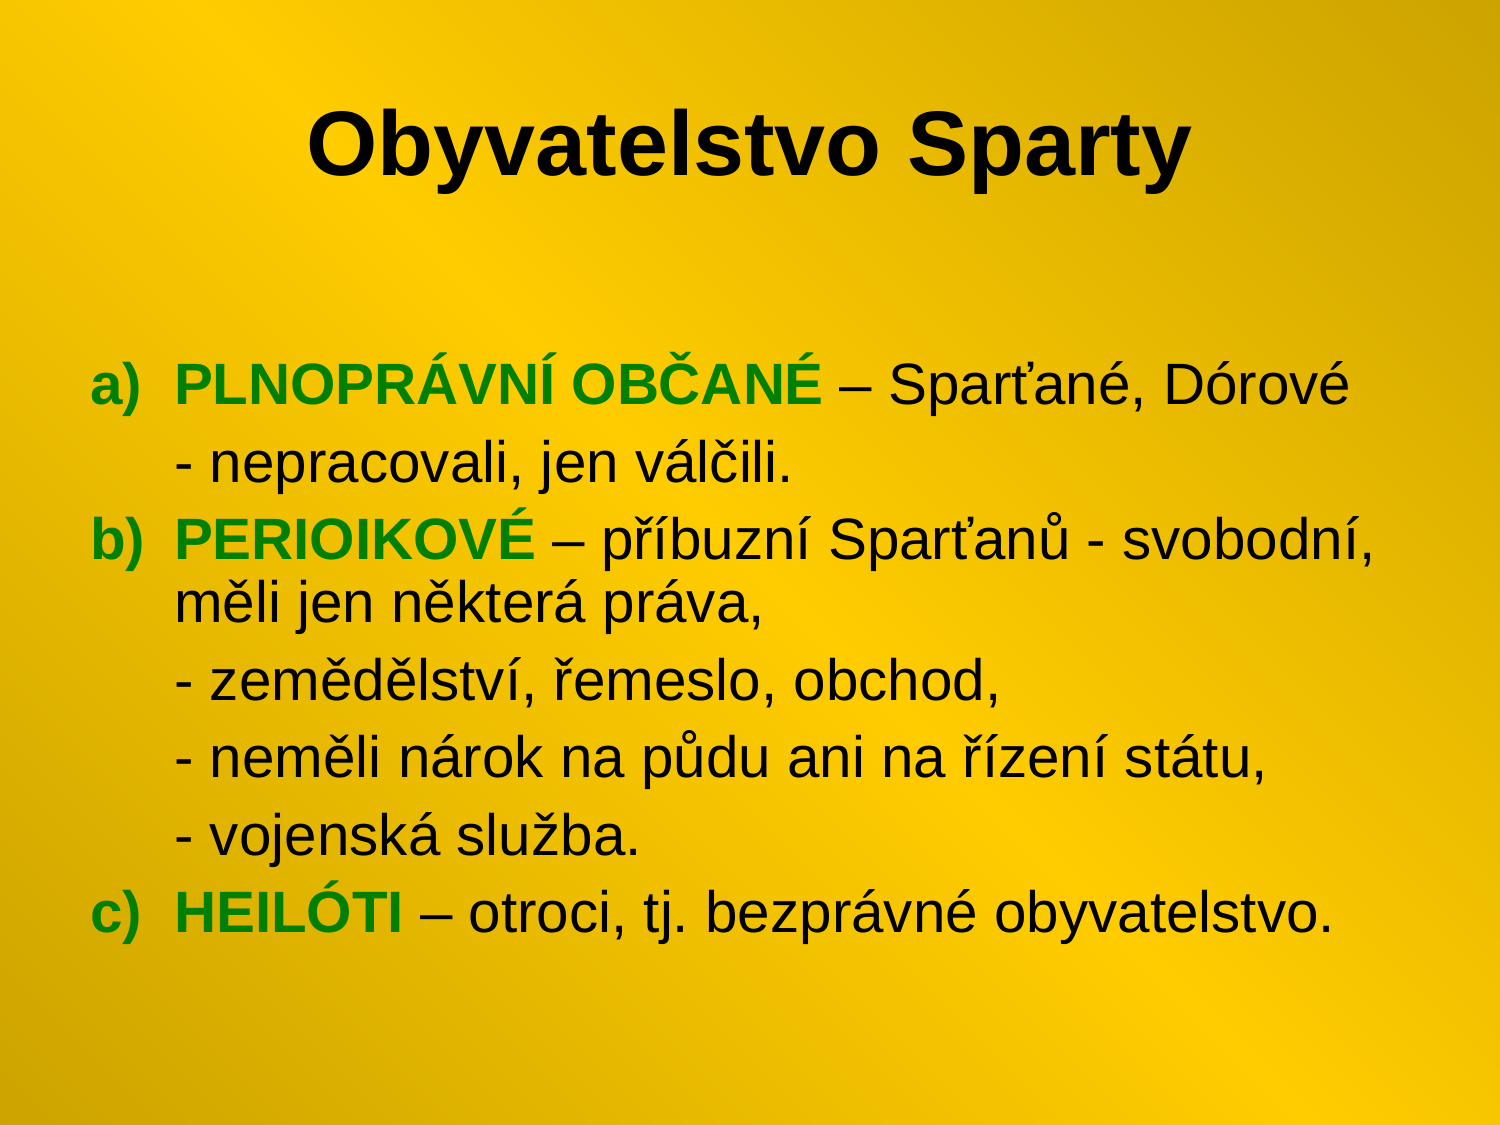

# Obyvatelstvo Sparty
PLNOPRÁVNÍ OBČANÉ – Sparťané, Dórové
	- nepracovali, jen válčili.
PERIOIKOVÉ – příbuzní Sparťanů - svobodní, měli jen některá práva,
	- zemědělství, řemeslo, obchod,
	- neměli nárok na půdu ani na řízení státu,
	- vojenská služba.
HEILÓTI – otroci, tj. bezprávné obyvatelstvo.